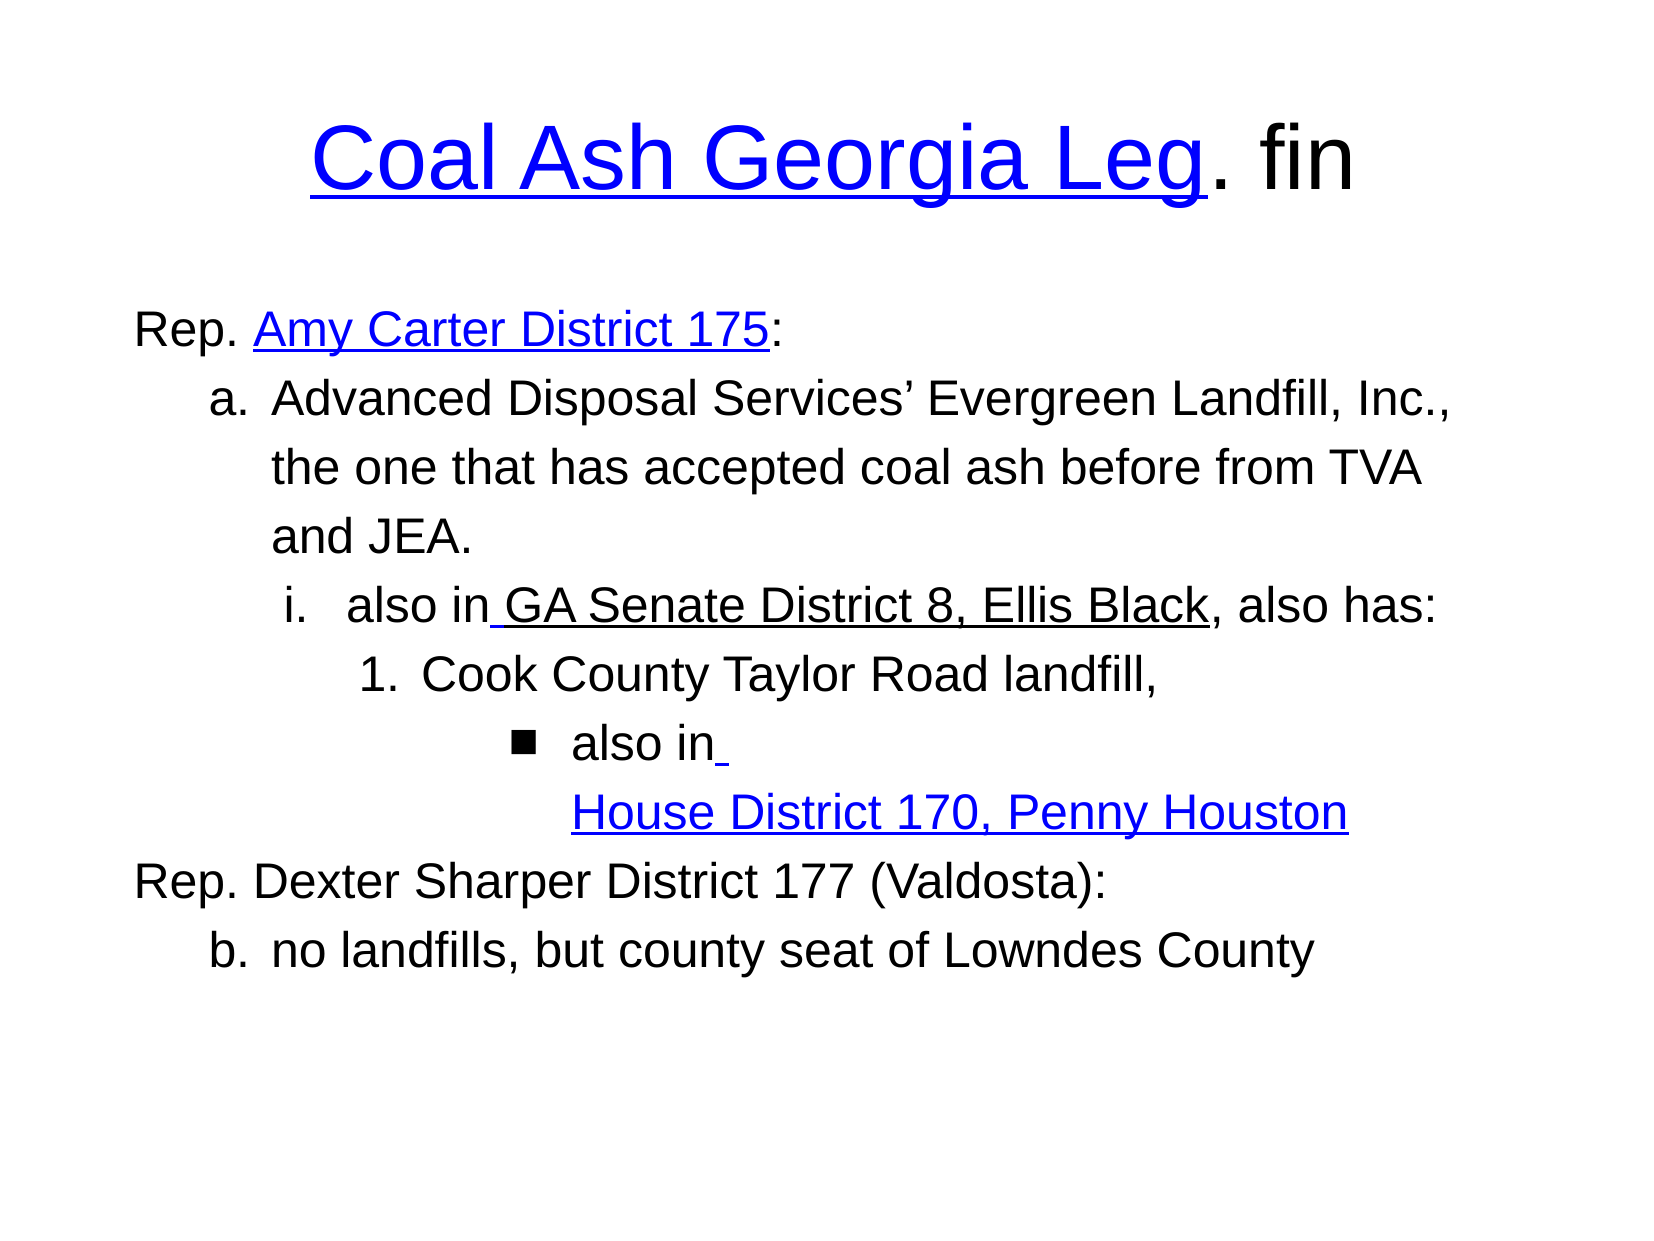

Coal Ash Georgia Leg. fin
Rep. Amy Carter District 175:
Advanced Disposal Services’ Evergreen Landfill, Inc., the one that has accepted coal ash before from TVA and JEA.
also in GA Senate District 8, Ellis Black, also has:
Cook County Taylor Road landfill,
also in House District 170, Penny Houston
Rep. Dexter Sharper District 177 (Valdosta):
no landfills, but county seat of Lowndes County